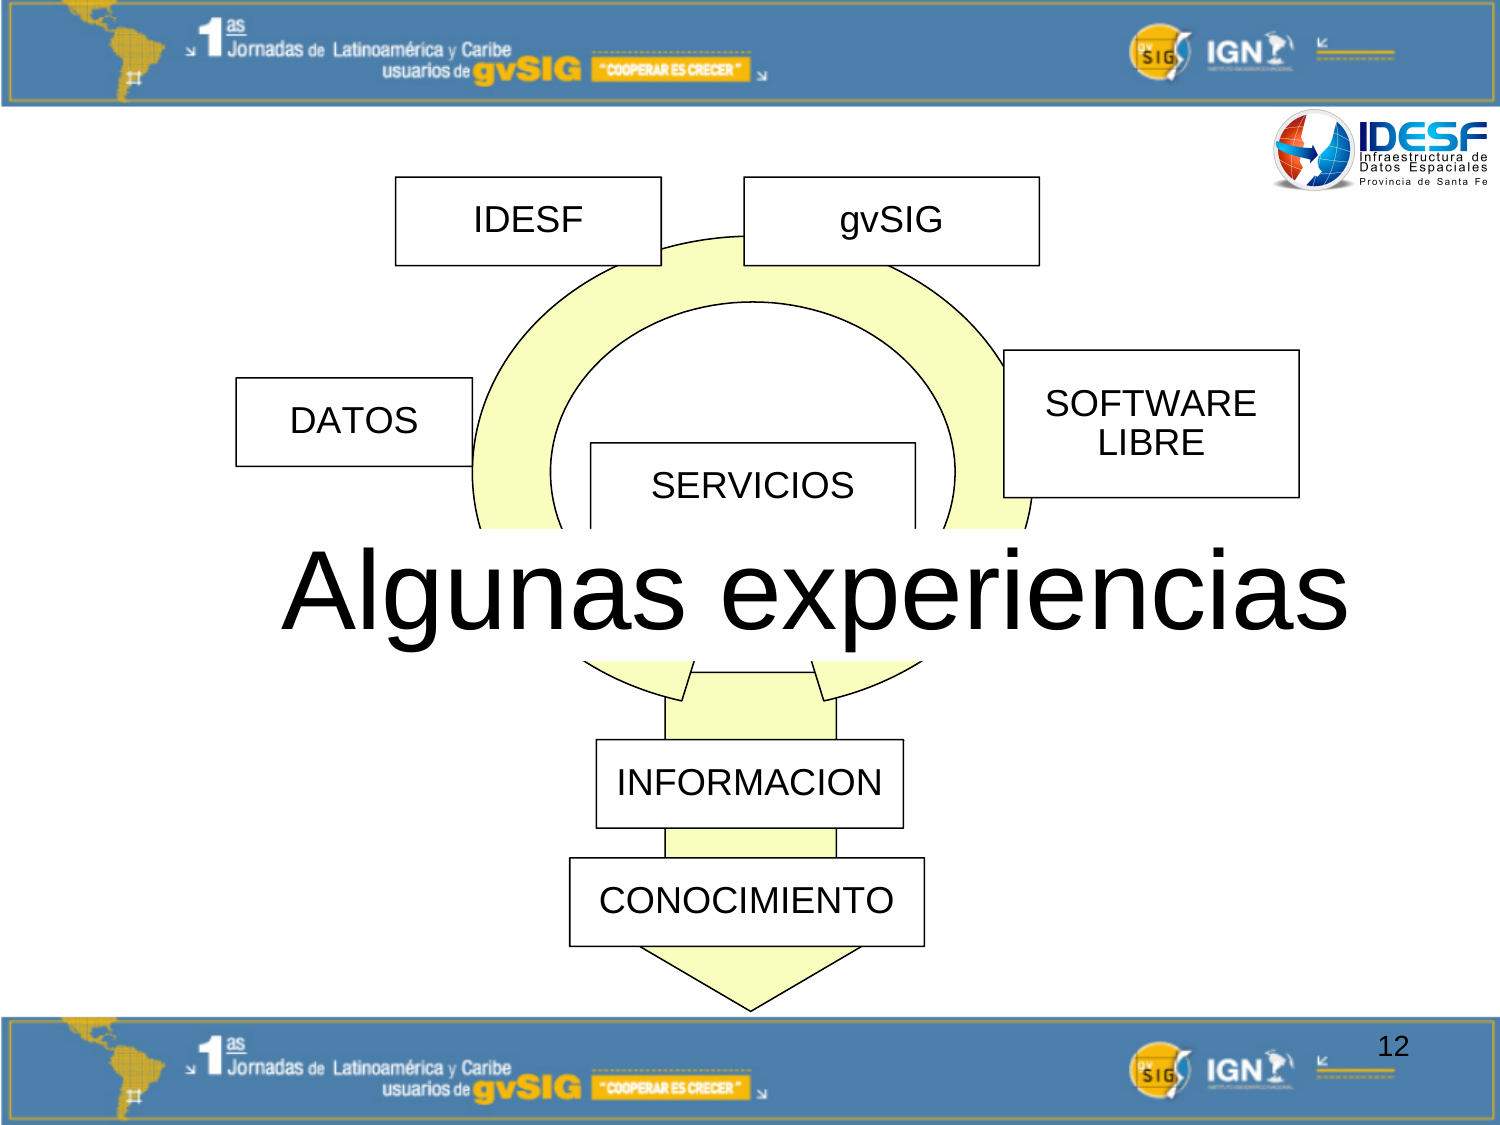

IDESF
gvSIG
SOFTWARE
LIBRE
DATOS
SERVICIOS
Algunas experiencias
INFORMACION
CONOCIMIENTO
12